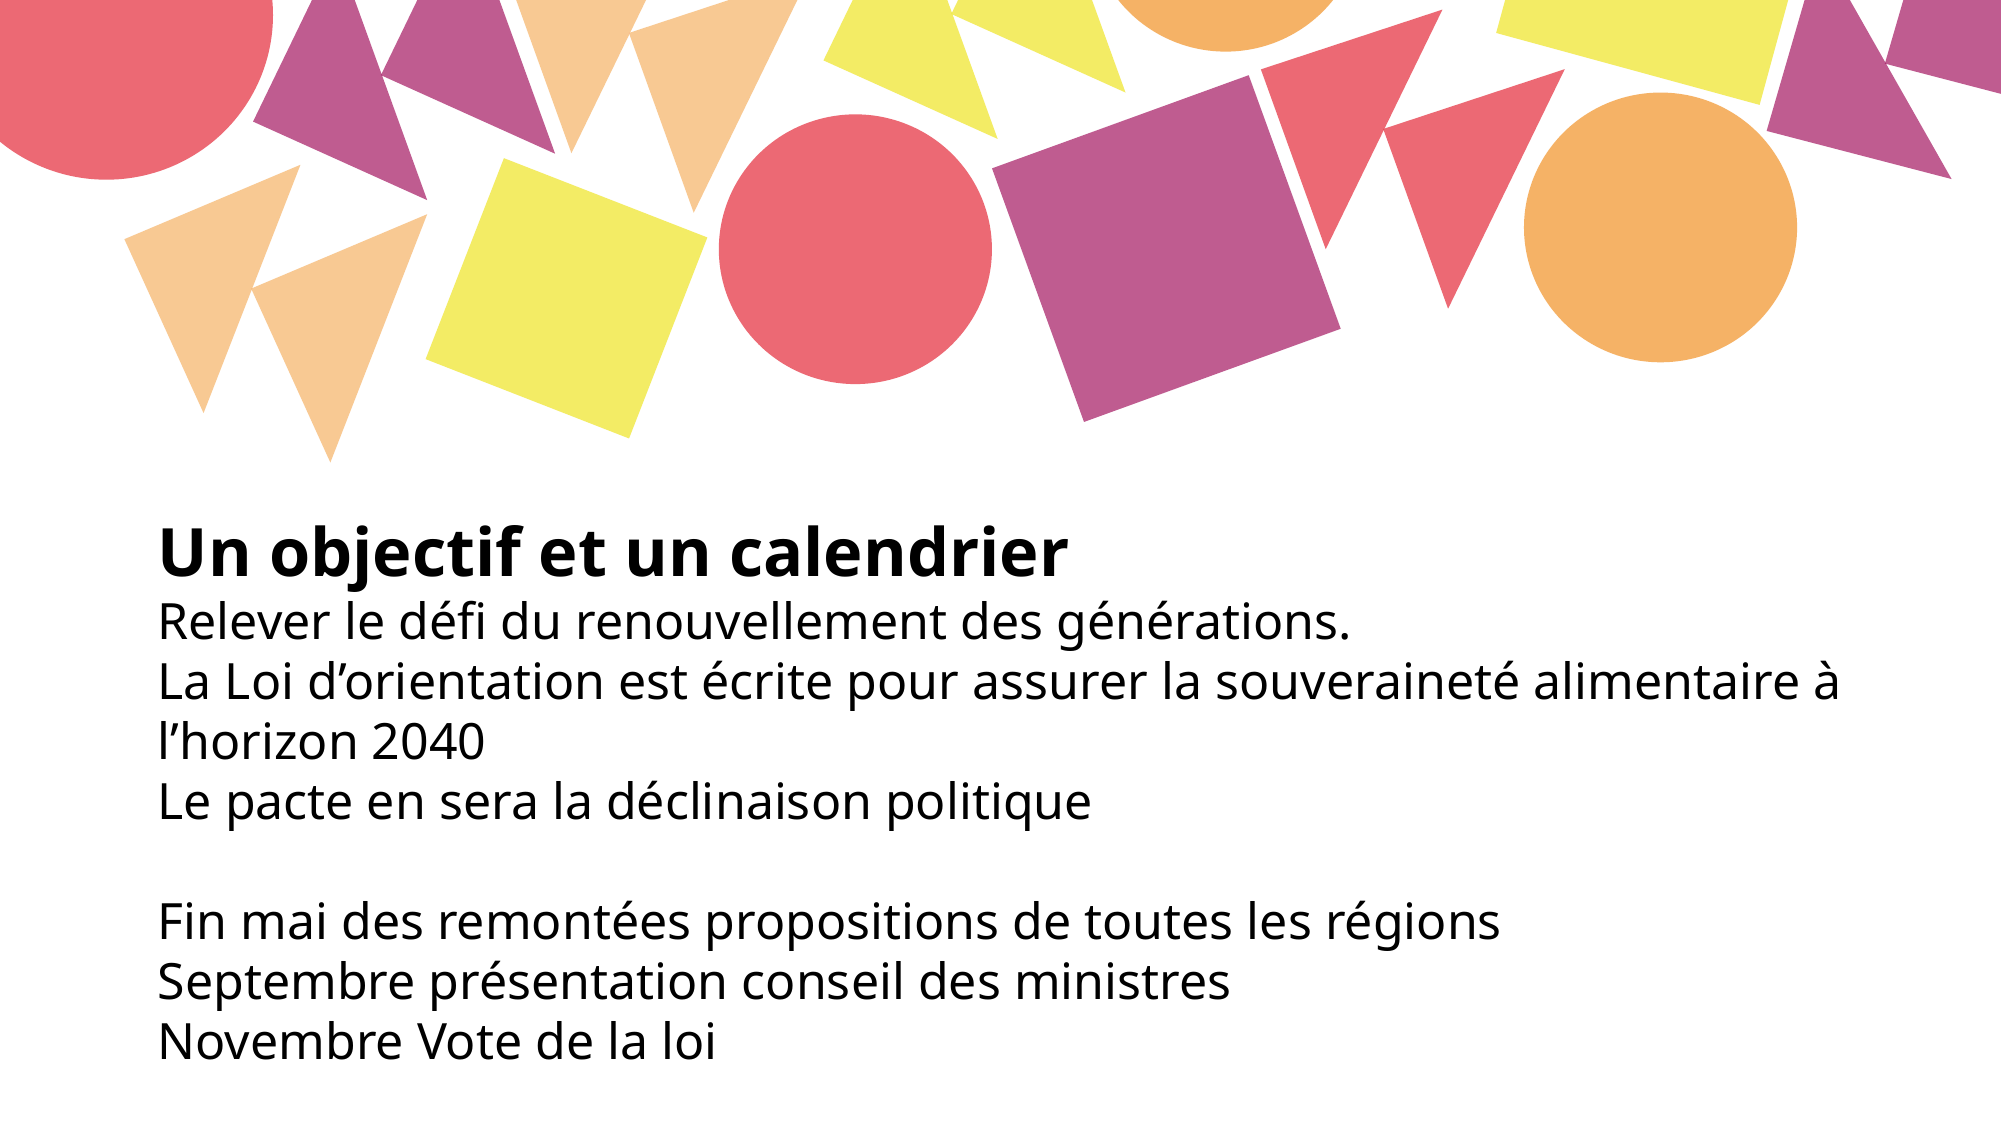

Un objectif et un calendrier
Relever le défi du renouvellement des générations.
La Loi d’orientation est écrite pour assurer la souveraineté alimentaire à l’horizon 2040
Le pacte en sera la déclinaison politique
Fin mai des remontées propositions de toutes les régions
Septembre présentation conseil des ministres
Novembre Vote de la loi